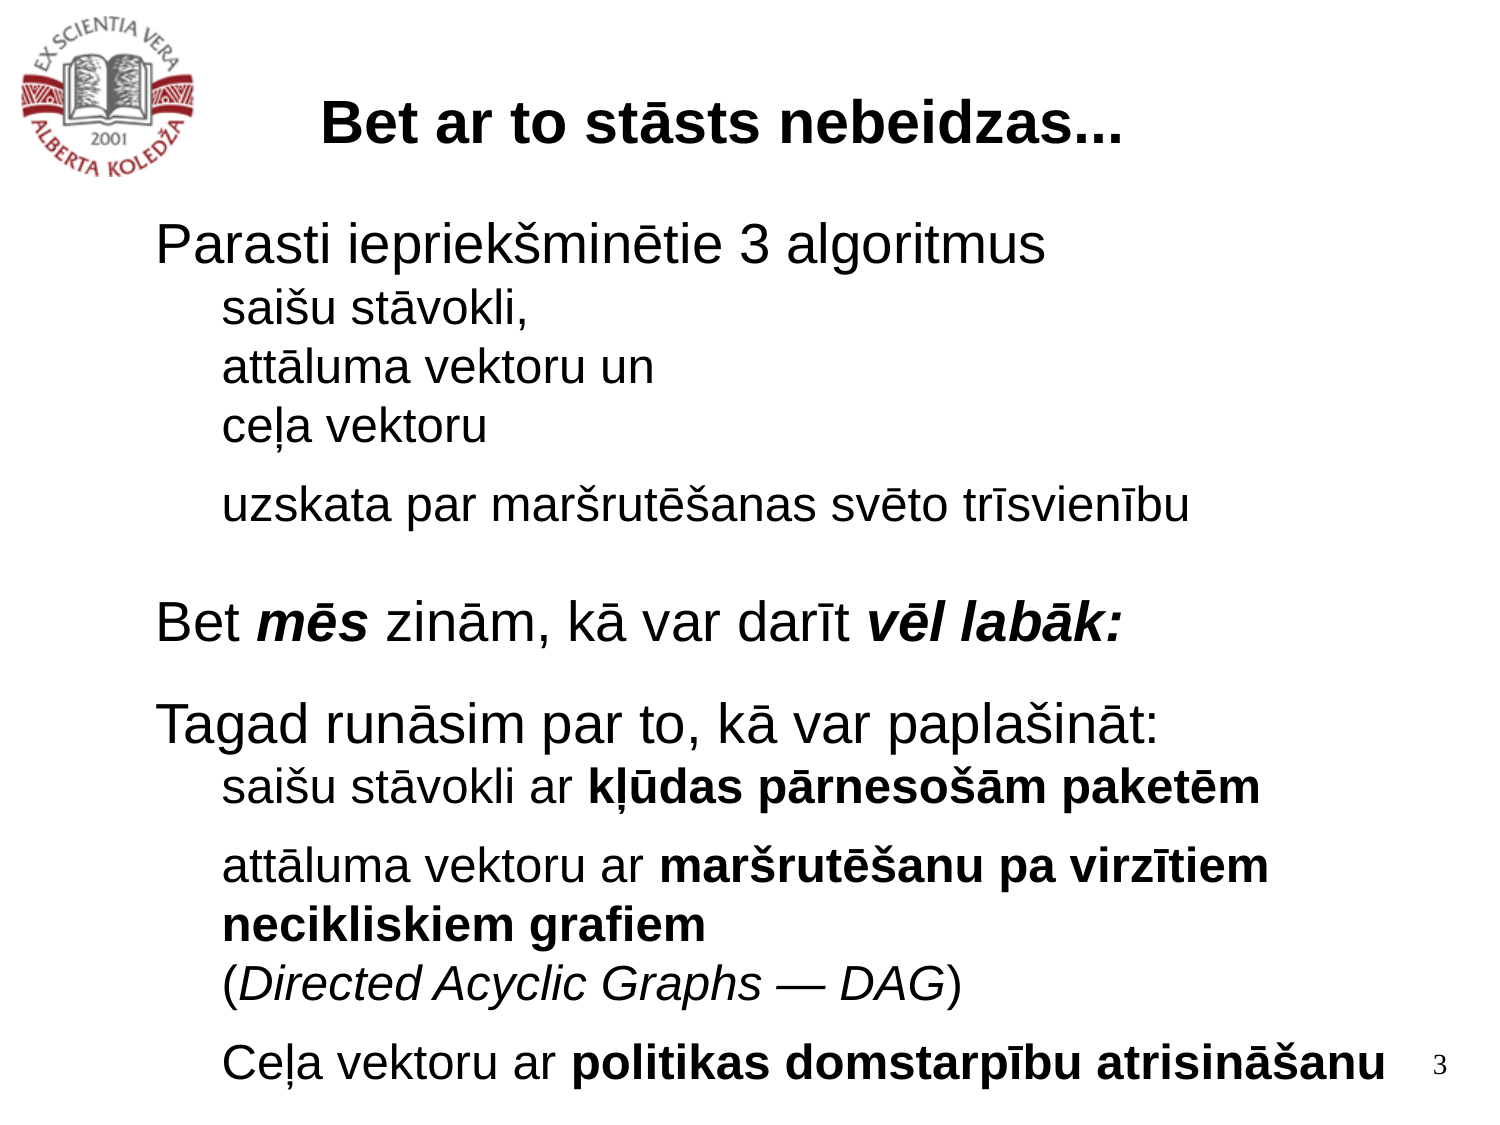

# Bet ar to stāsts nebeidzas...
Parasti iepriekšminētie 3 algoritmus
saišu stāvokli,
attāluma vektoru un
ceļa vektoru
uzskata par maršrutēšanas svēto trīsvienību
Bet mēs zinām, kā var darīt vēl labāk:
Tagad runāsim par to, kā var paplašināt:
saišu stāvokli ar kļūdas pārnesošām paketēm
attāluma vektoru ar maršrutēšanu pa virzītiem necikliskiem grafiem
(Directed Acyclic Graphs — DAG)
Ceļa vektoru ar politikas domstarpību atrisināšanu
3